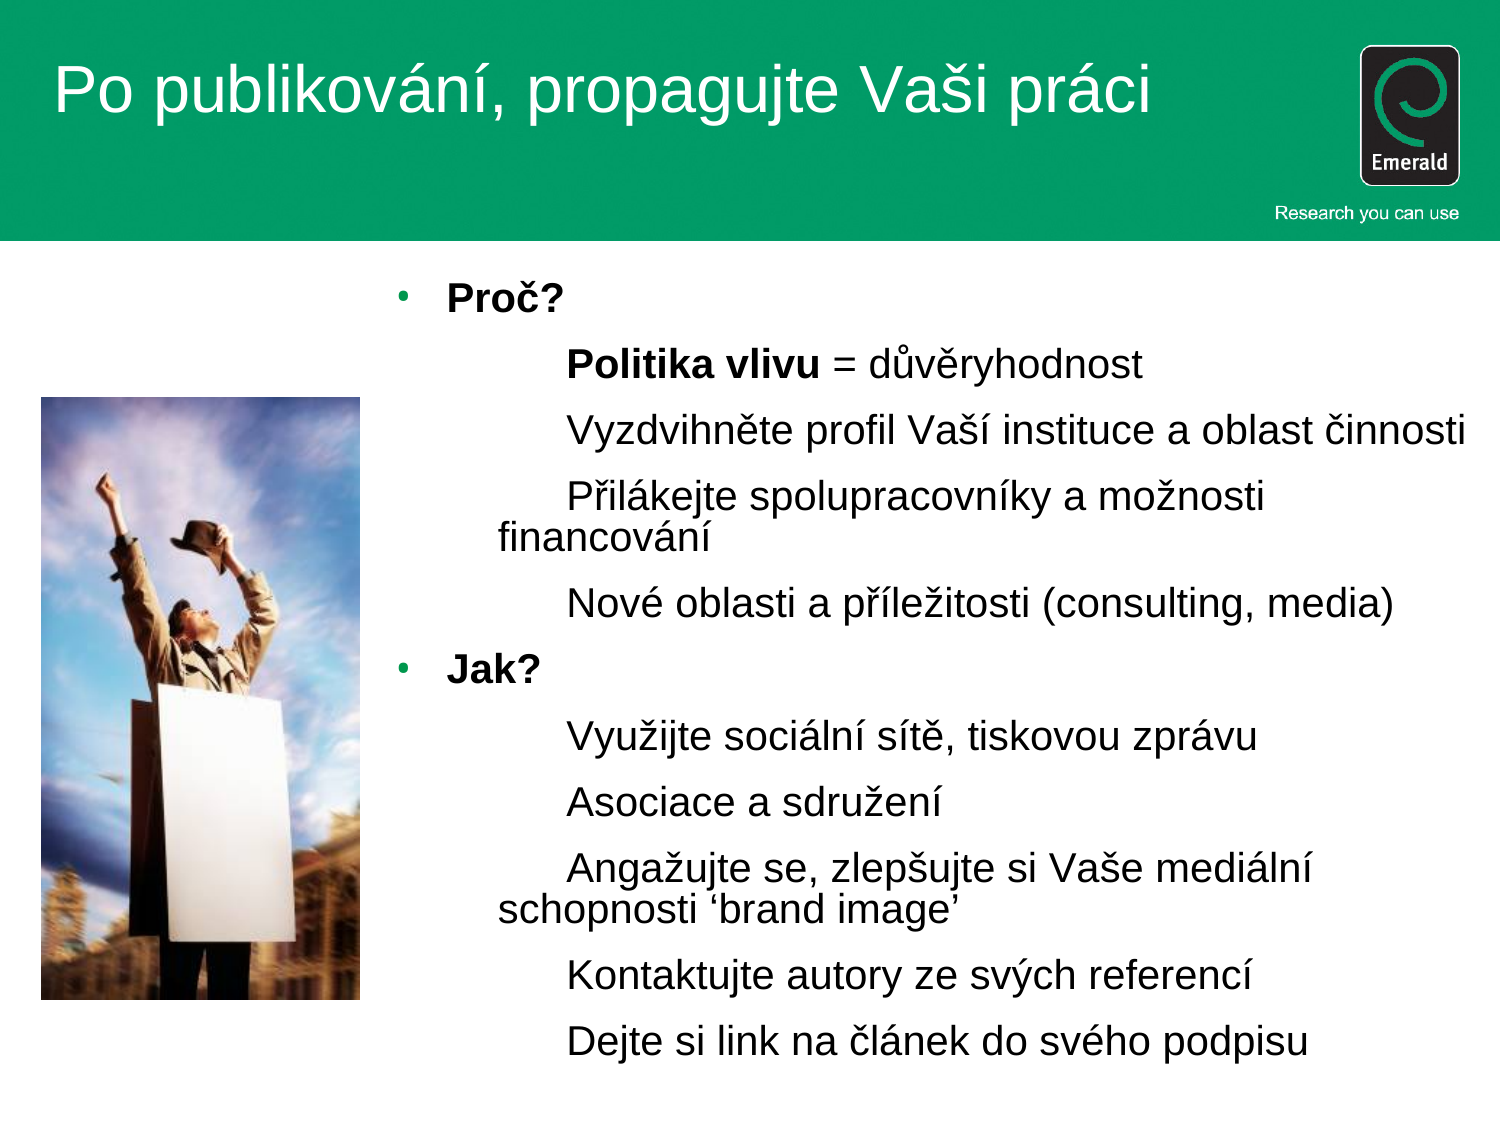

# Po publikování, propagujte Vaši práci
Proč?
	Politika vlivu = důvěryhodnost
	Vyzdvihněte profil Vaší instituce a oblast činnosti
	Přilákejte spolupracovníky a možnosti financování
	Nové oblasti a příležitosti (consulting, media)
Jak?
	Využijte sociální sítě, tiskovou zprávu
	Asociace a sdružení
	Angažujte se, zlepšujte si Vaše mediální schopnosti ‘brand image’
	Kontaktujte autory ze svých referencí
	Dejte si link na článek do svého podpisu